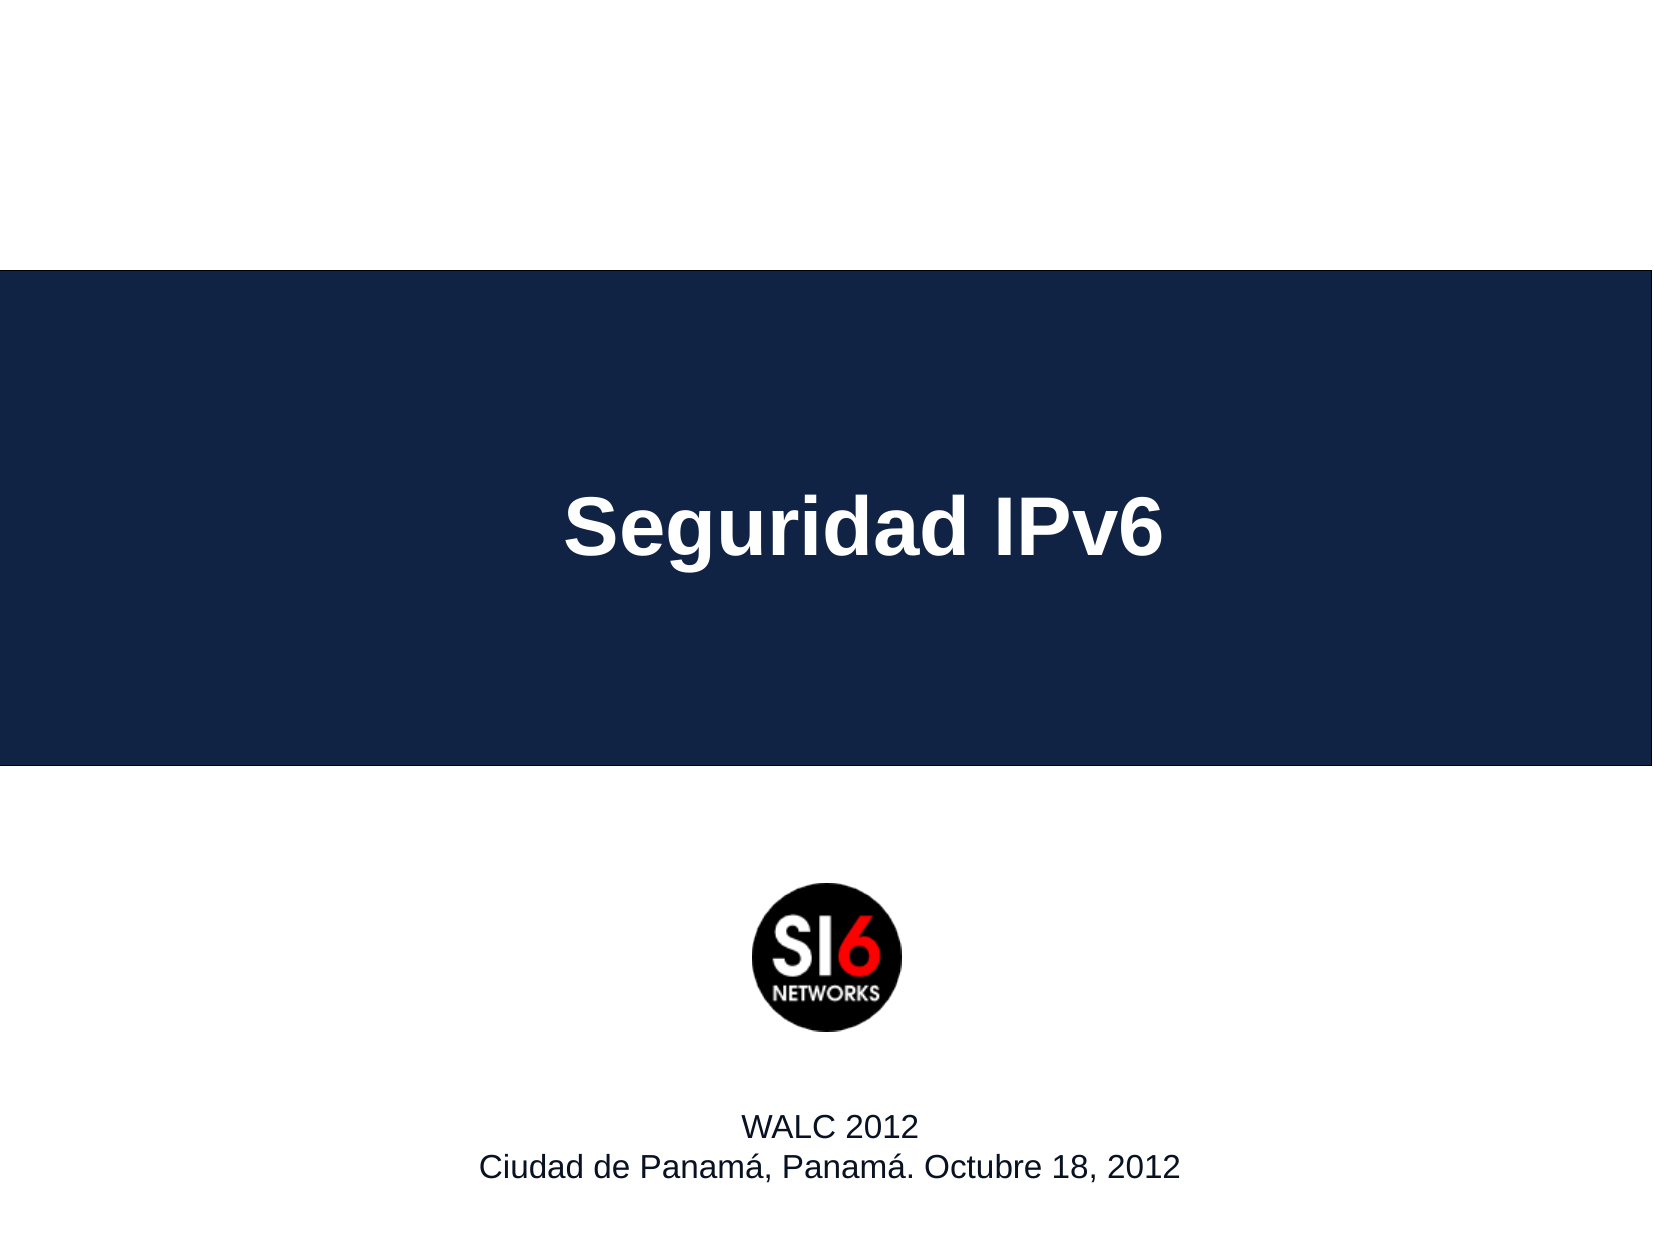

# Seguridad IPv6
WALC 2012
Ciudad de Panamá, Panamá. Octubre 18, 2012